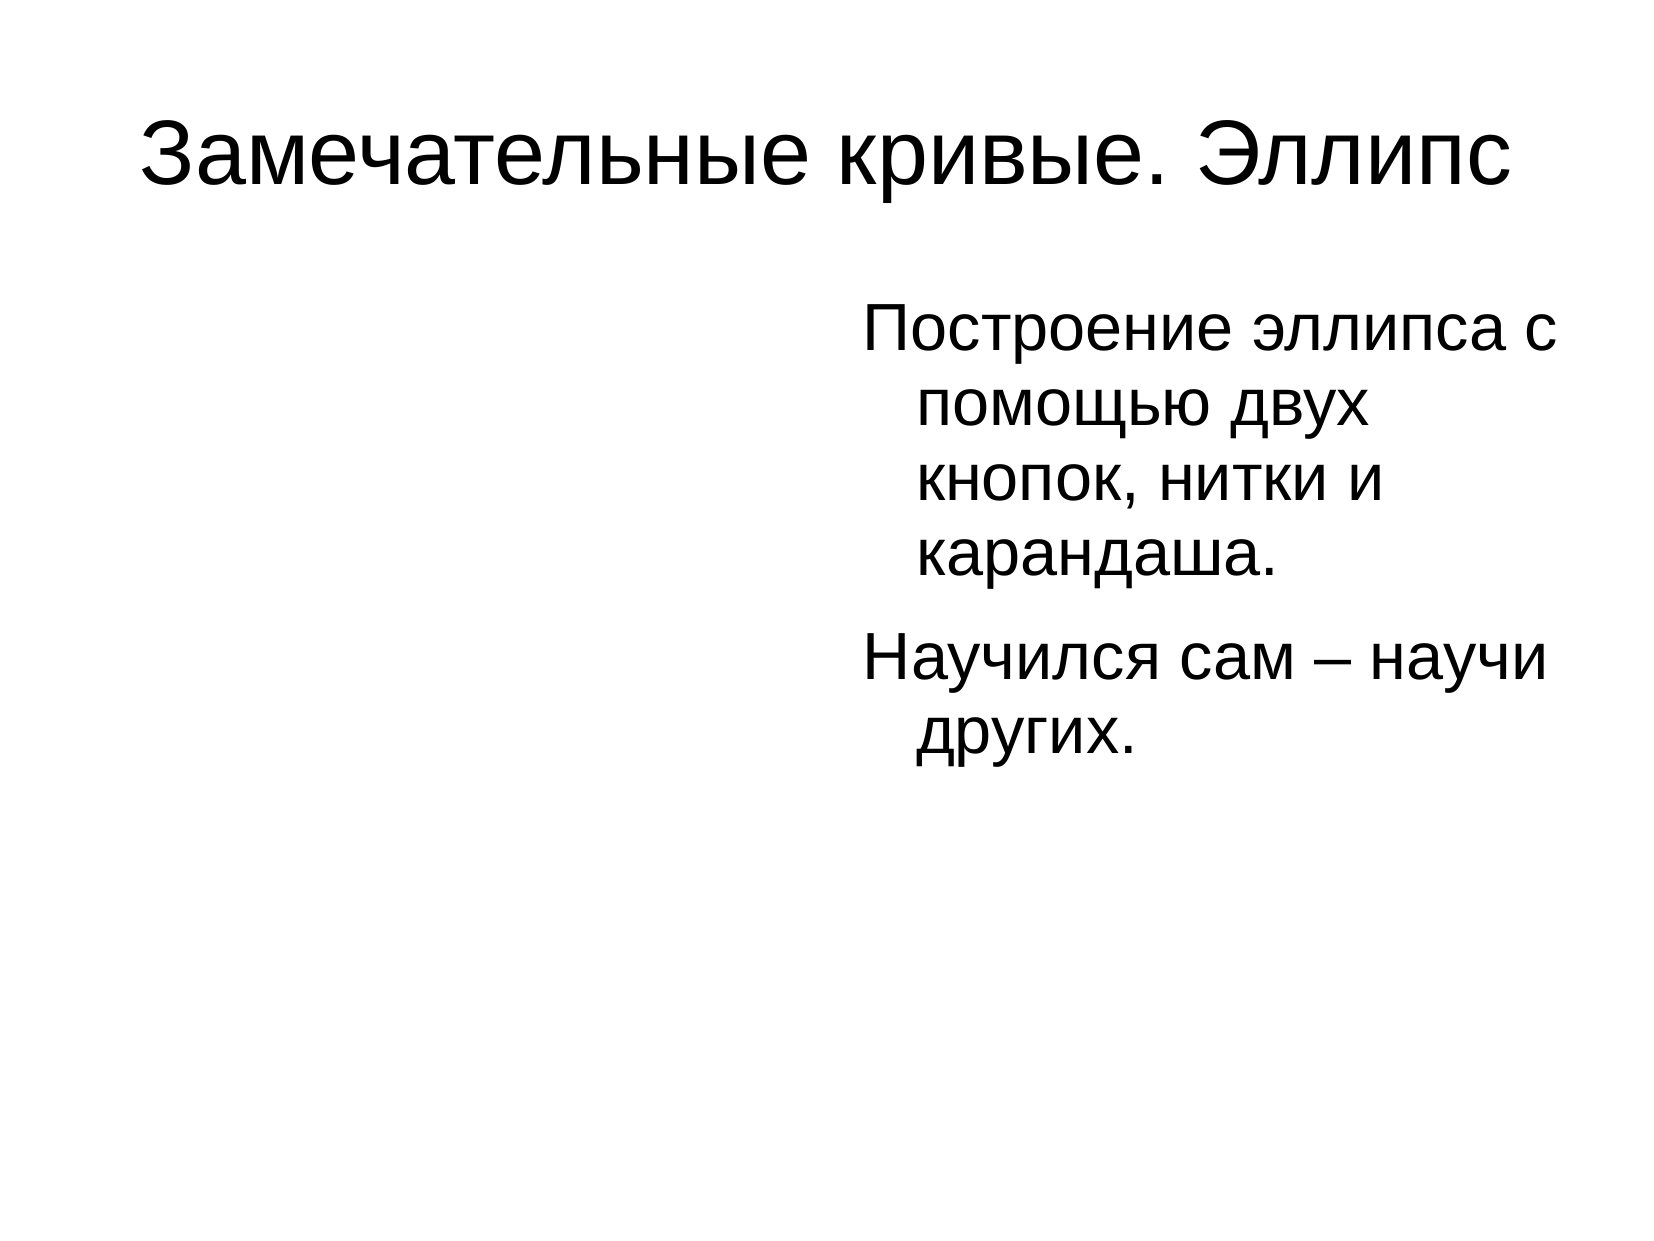

# Замечательные кривые. Эллипс
Построение эллипса с помощью двух кнопок, нитки и карандаша.
Научился сам – научи других.